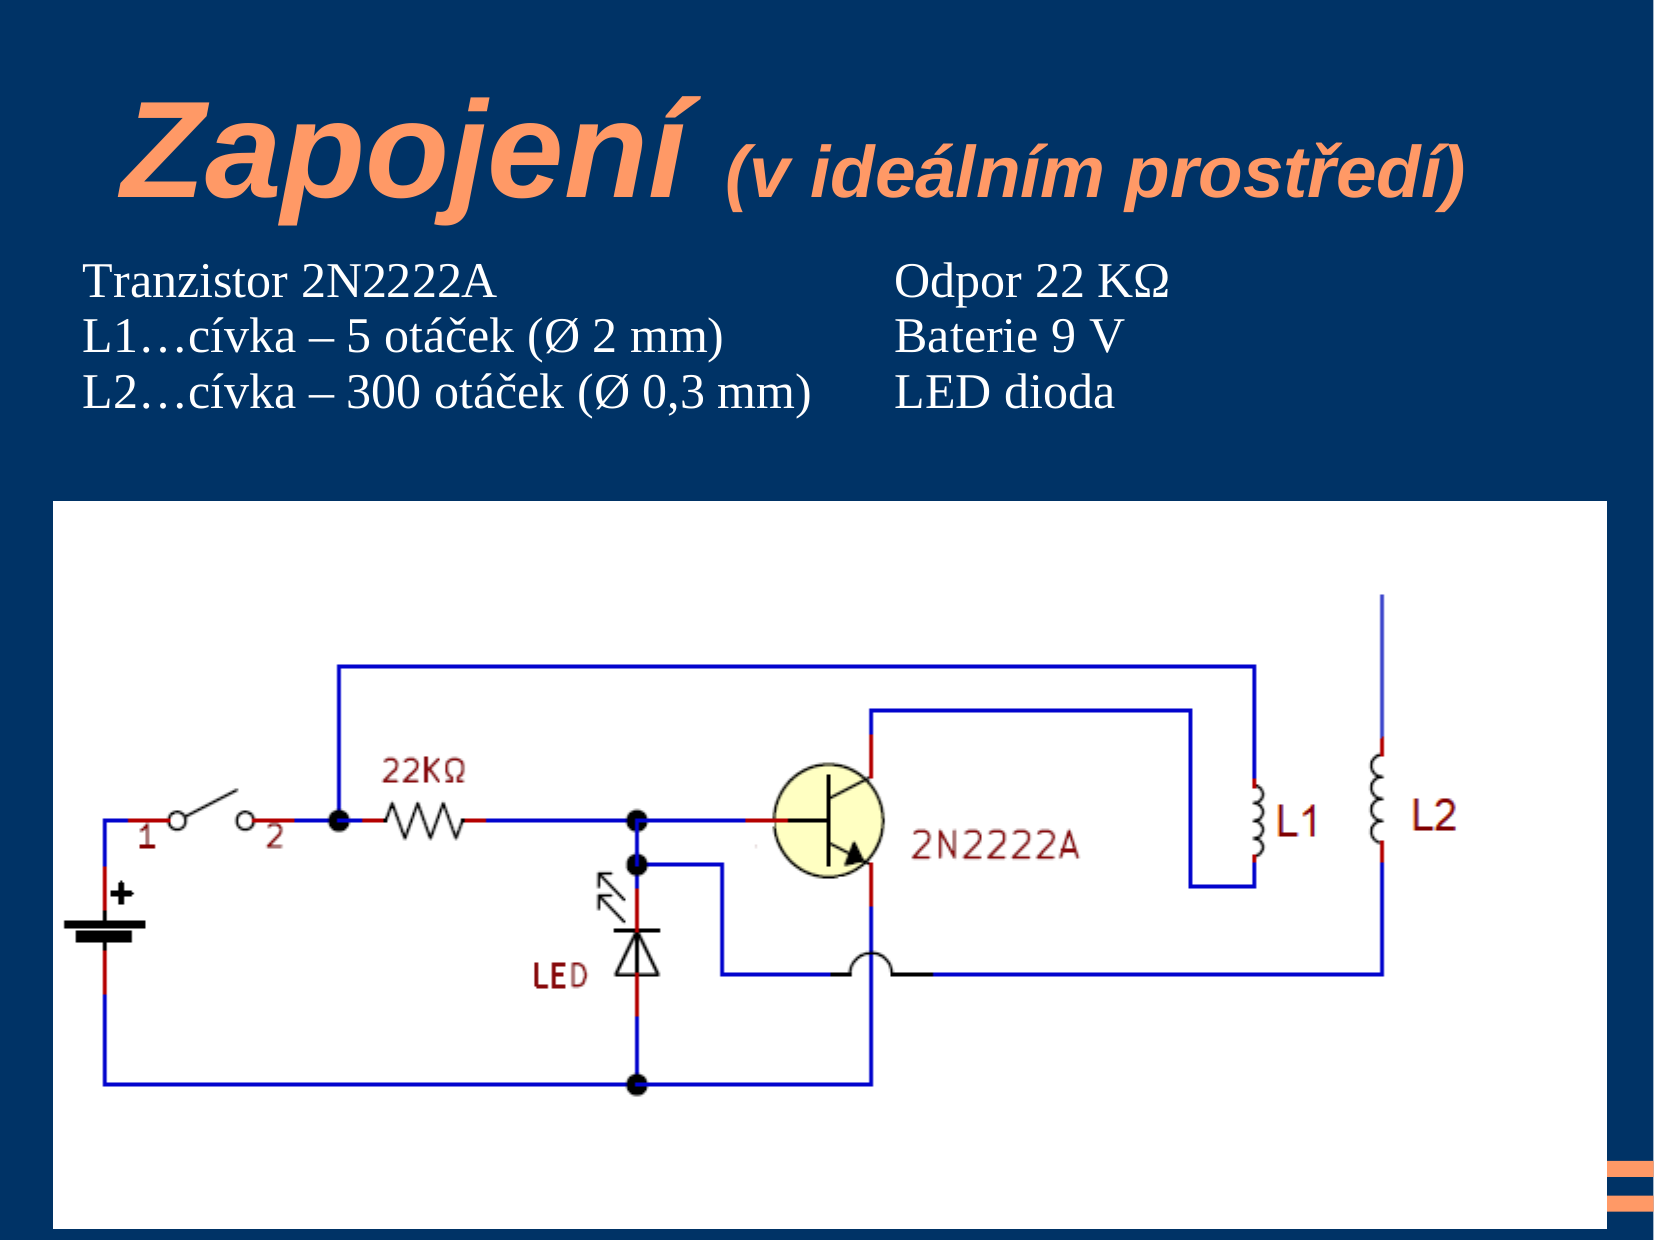

# Zapojení (v ideálním prostředí)
Tranzistor 2N2222A						Odpor 22 KΩ
L1…cívka – 5 otáček (Ø 2 mm) 			Baterie 9 V
L2…cívka – 300 otáček (Ø 0,3 mm)		LED dioda